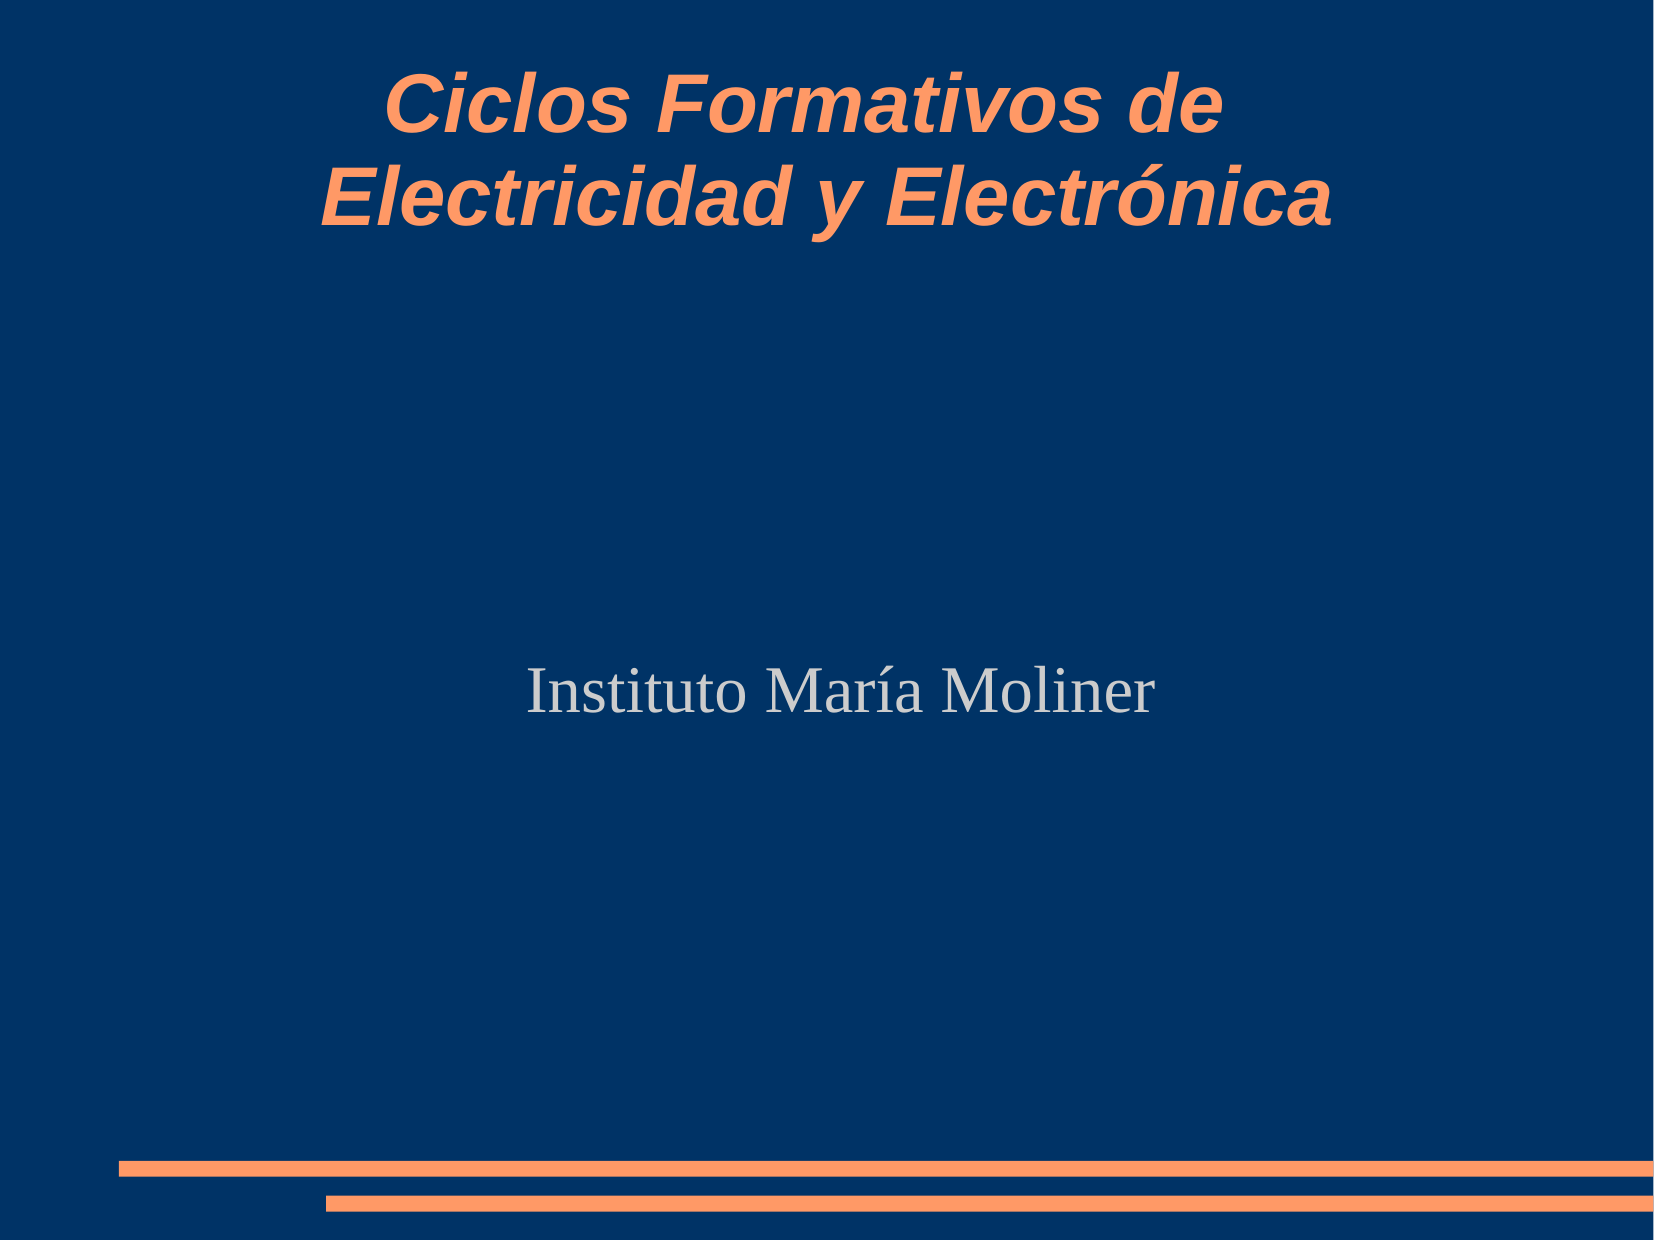

# Ciclos Formativos de Electricidad y Electrónica
Instituto María Moliner